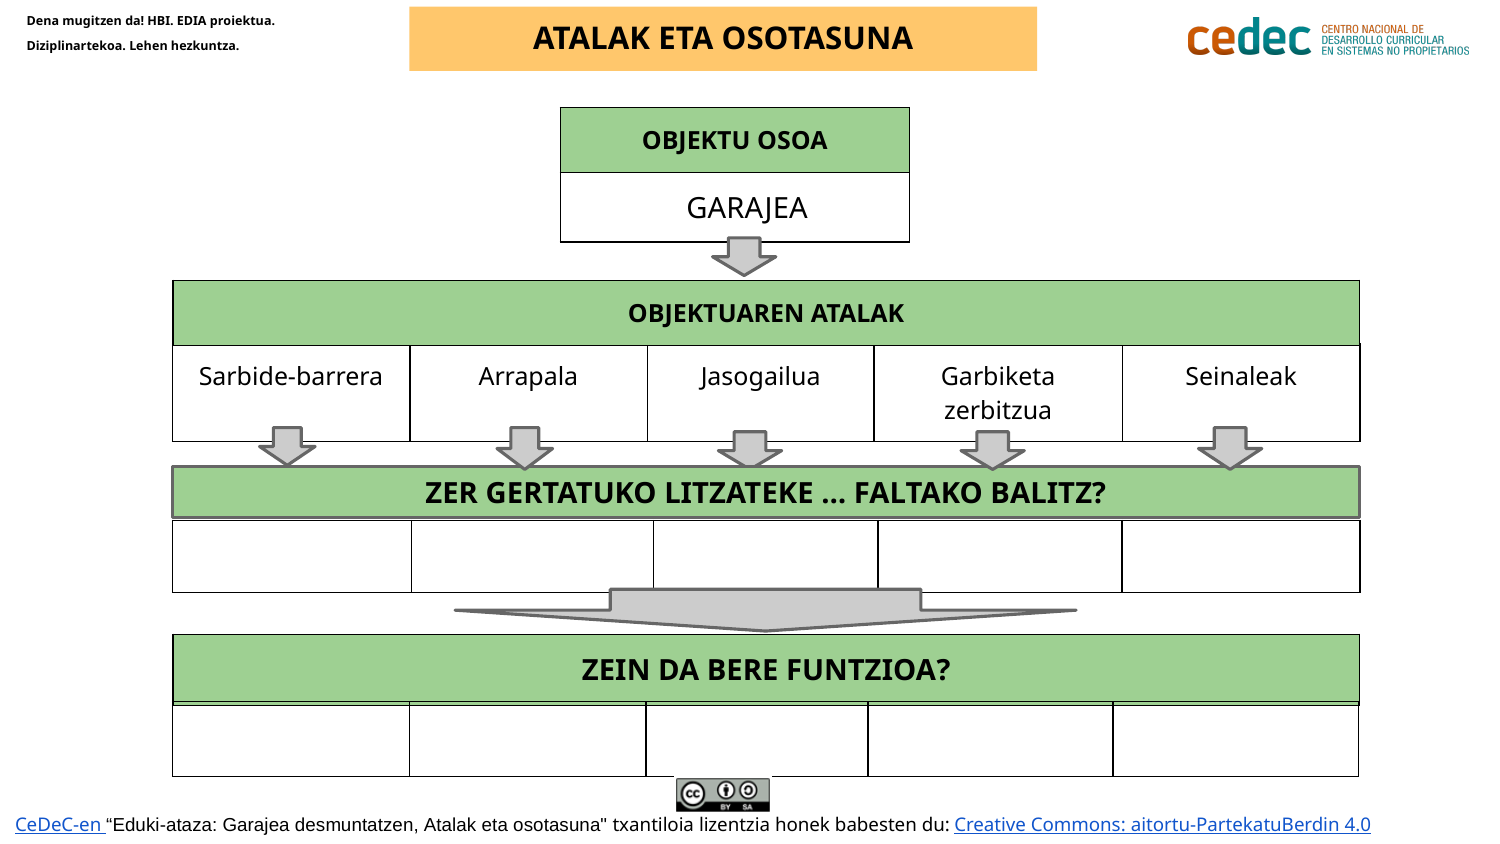

Dena mugitzen da! HBI. EDIA proiektua.
Diziplinartekoa. Lehen hezkuntza.
# ATALAK ETA OSOTASUNA
| OBJEKTU OSOA |
| --- |
| GARAJEA |
| OBJEKTUAREN ATALAK |
| --- |
| Sarbide-barrera | Arrapala | Jasogailua | Garbiketa zerbitzua | Seinaleak |
| --- | --- | --- | --- | --- |
ZER GERTATUKO LITZATEKE … FALTAKO BALITZ?
| | | | | |
| --- | --- | --- | --- | --- |
| ZEIN DA BERE FUNTZIOA? |
| --- |
| | | | | |
| --- | --- | --- | --- | --- |
CeDeC-en “Eduki-ataza: Garajea desmuntatzen, Atalak eta osotasuna" txantiloia lizentzia honek babesten du: Creative Commons: aitortu-PartekatuBerdin 4.0